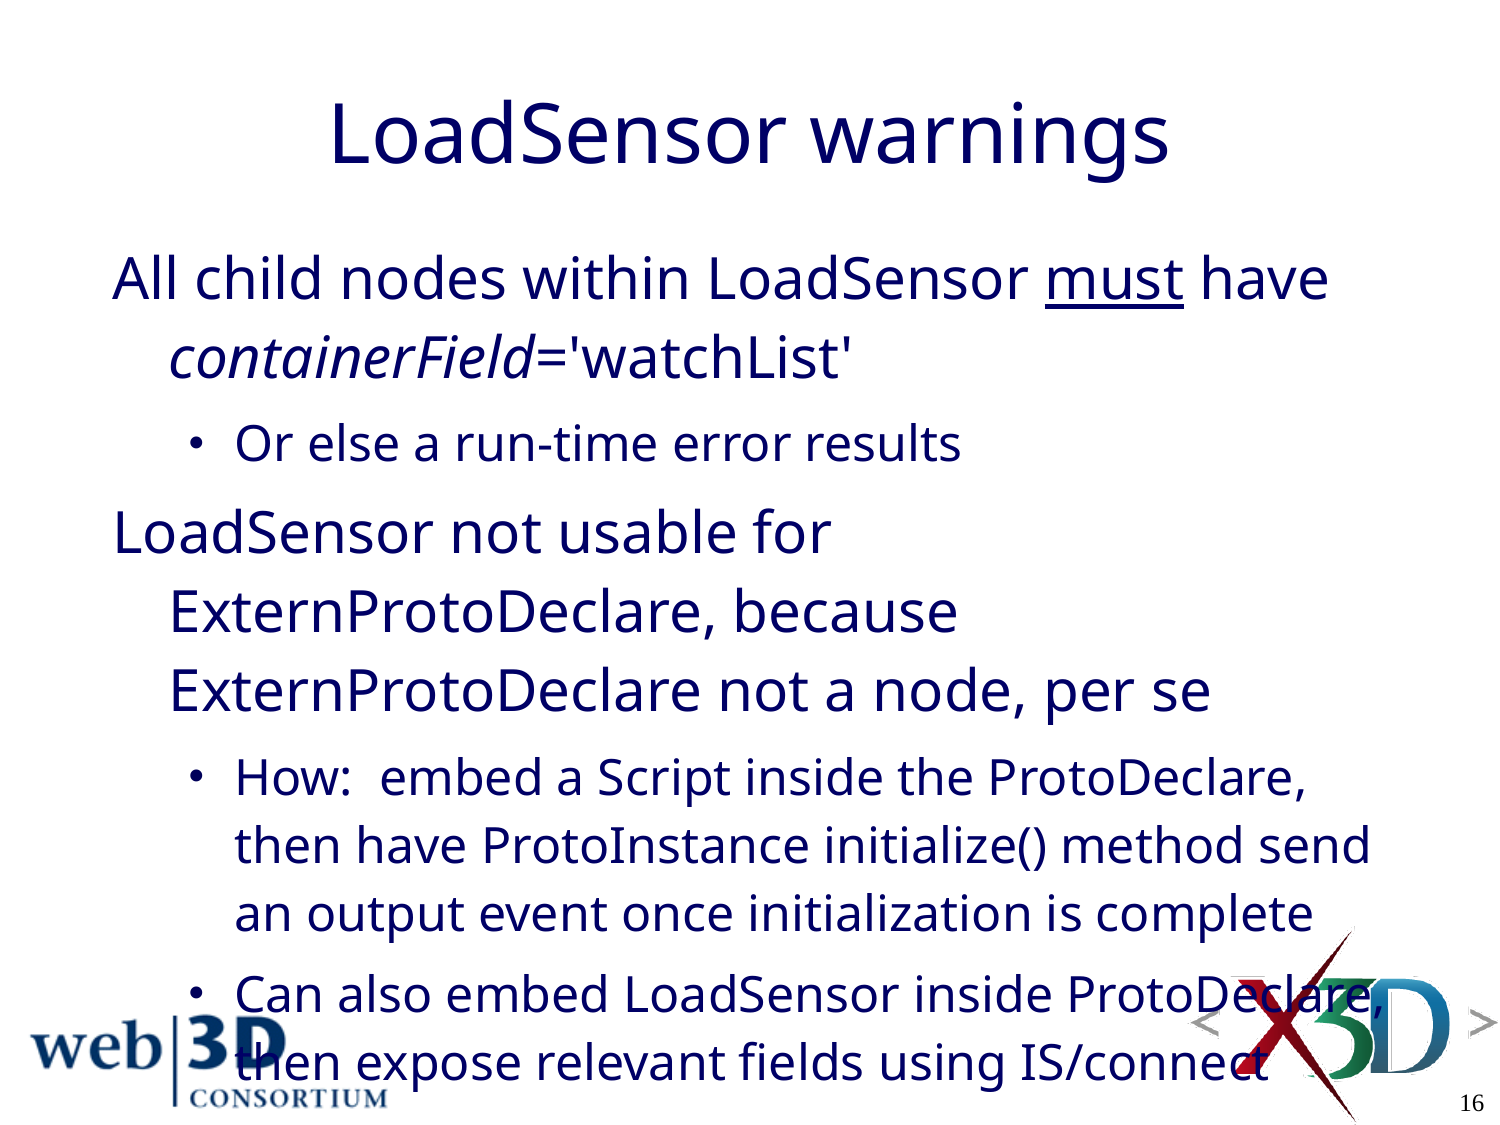

# LoadSensor warnings
All child nodes within LoadSensor must have containerField='watchList'
Or else a run-time error results
LoadSensor not usable for ExternProtoDeclare, because ExternProtoDeclare not a node, per se
How: embed a Script inside the ProtoDeclare, then have ProtoInstance initialize() method send an output event once initialization is complete
Can also embed LoadSensor inside ProtoDeclare, then expose relevant fields using IS/connect